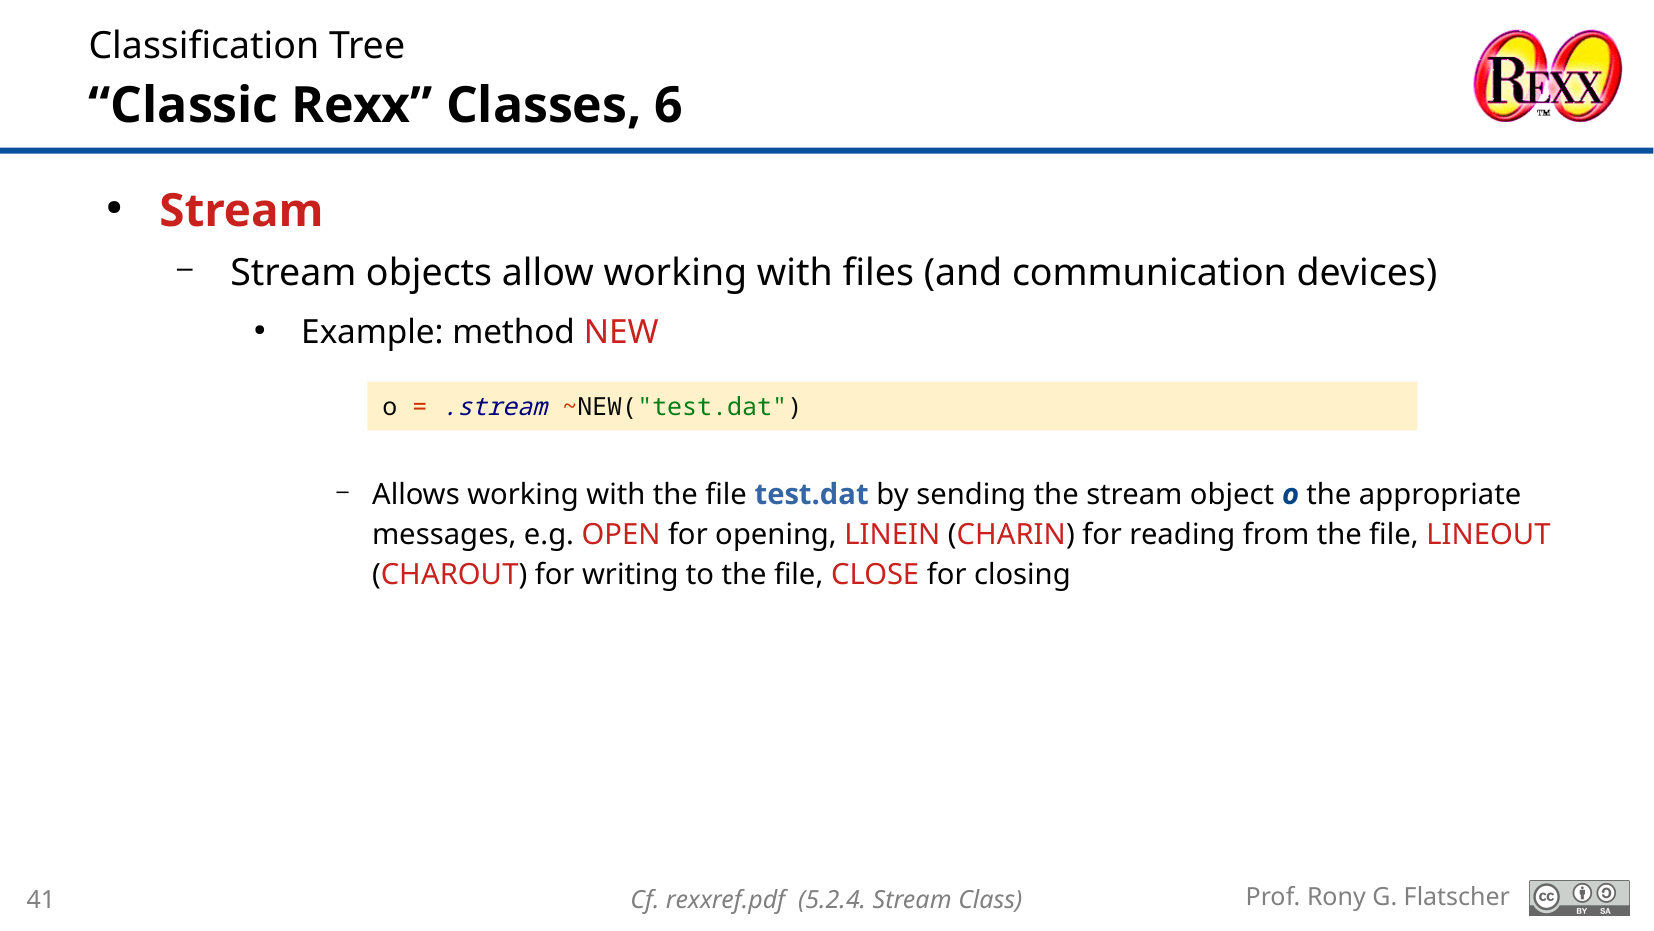

Classification Tree
“Classic Rexx” Classes, 6
# Stream
Stream objects allow working with files (and communication devices)
Example: method NEW
Allows working with the file test.dat by sending the stream object o the appropriate messages, e.g. OPEN for opening, LINEIN (CHARIN) for reading from the file, LINEOUT (CHAROUT) for writing to the file, CLOSE for closing
o = .stream ~NEW("test.dat")
Cf. rexxref.pdf (5.2.4. Stream Class)